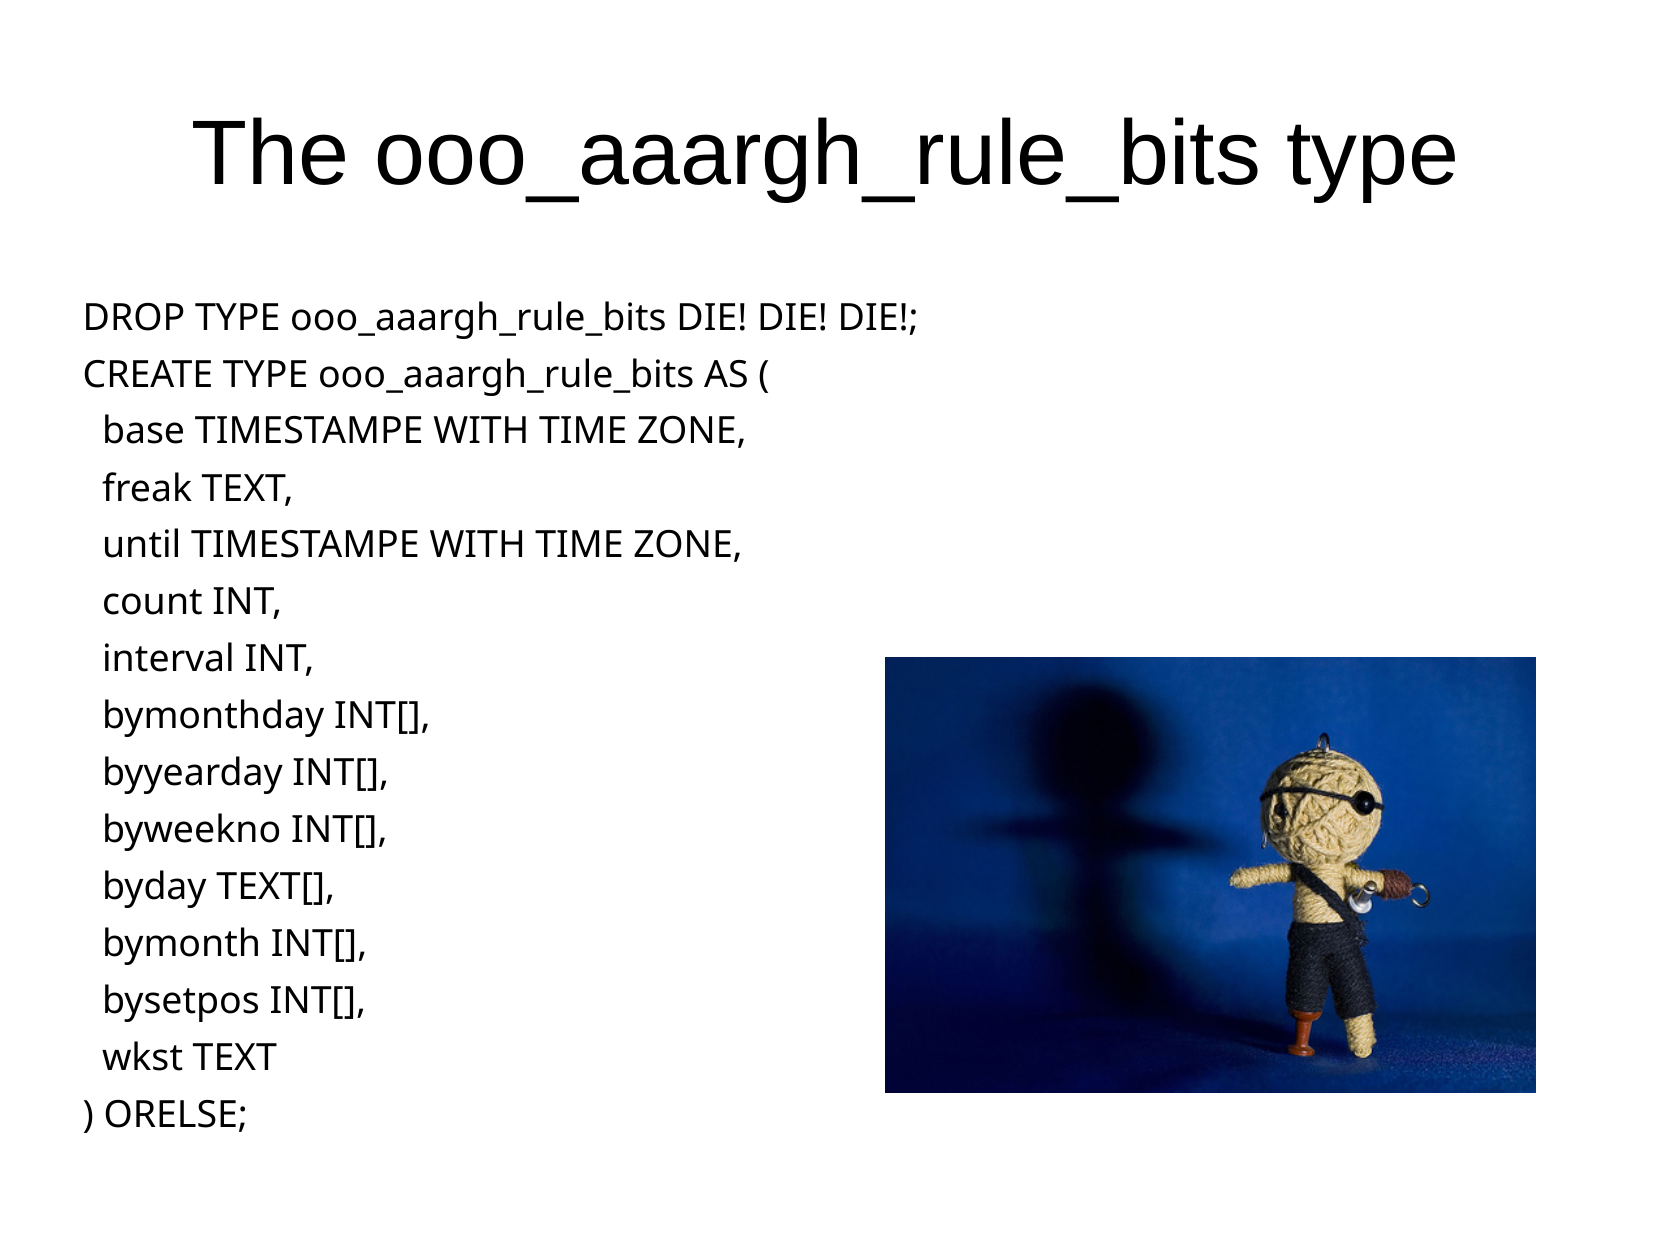

# The ooo_aaargh_rule_bits type
DROP TYPE ooo_aaargh_rule_bits DIE! DIE! DIE!;
CREATE TYPE ooo_aaargh_rule_bits AS (
 base TIMESTAMPE WITH TIME ZONE,
 freak TEXT,
 until TIMESTAMPE WITH TIME ZONE,
 count INT,
 interval INT,
 bymonthday INT[],
 byyearday INT[],
 byweekno INT[],
 byday TEXT[],
 bymonth INT[],
 bysetpos INT[],
 wkst TEXT
) ORELSE;